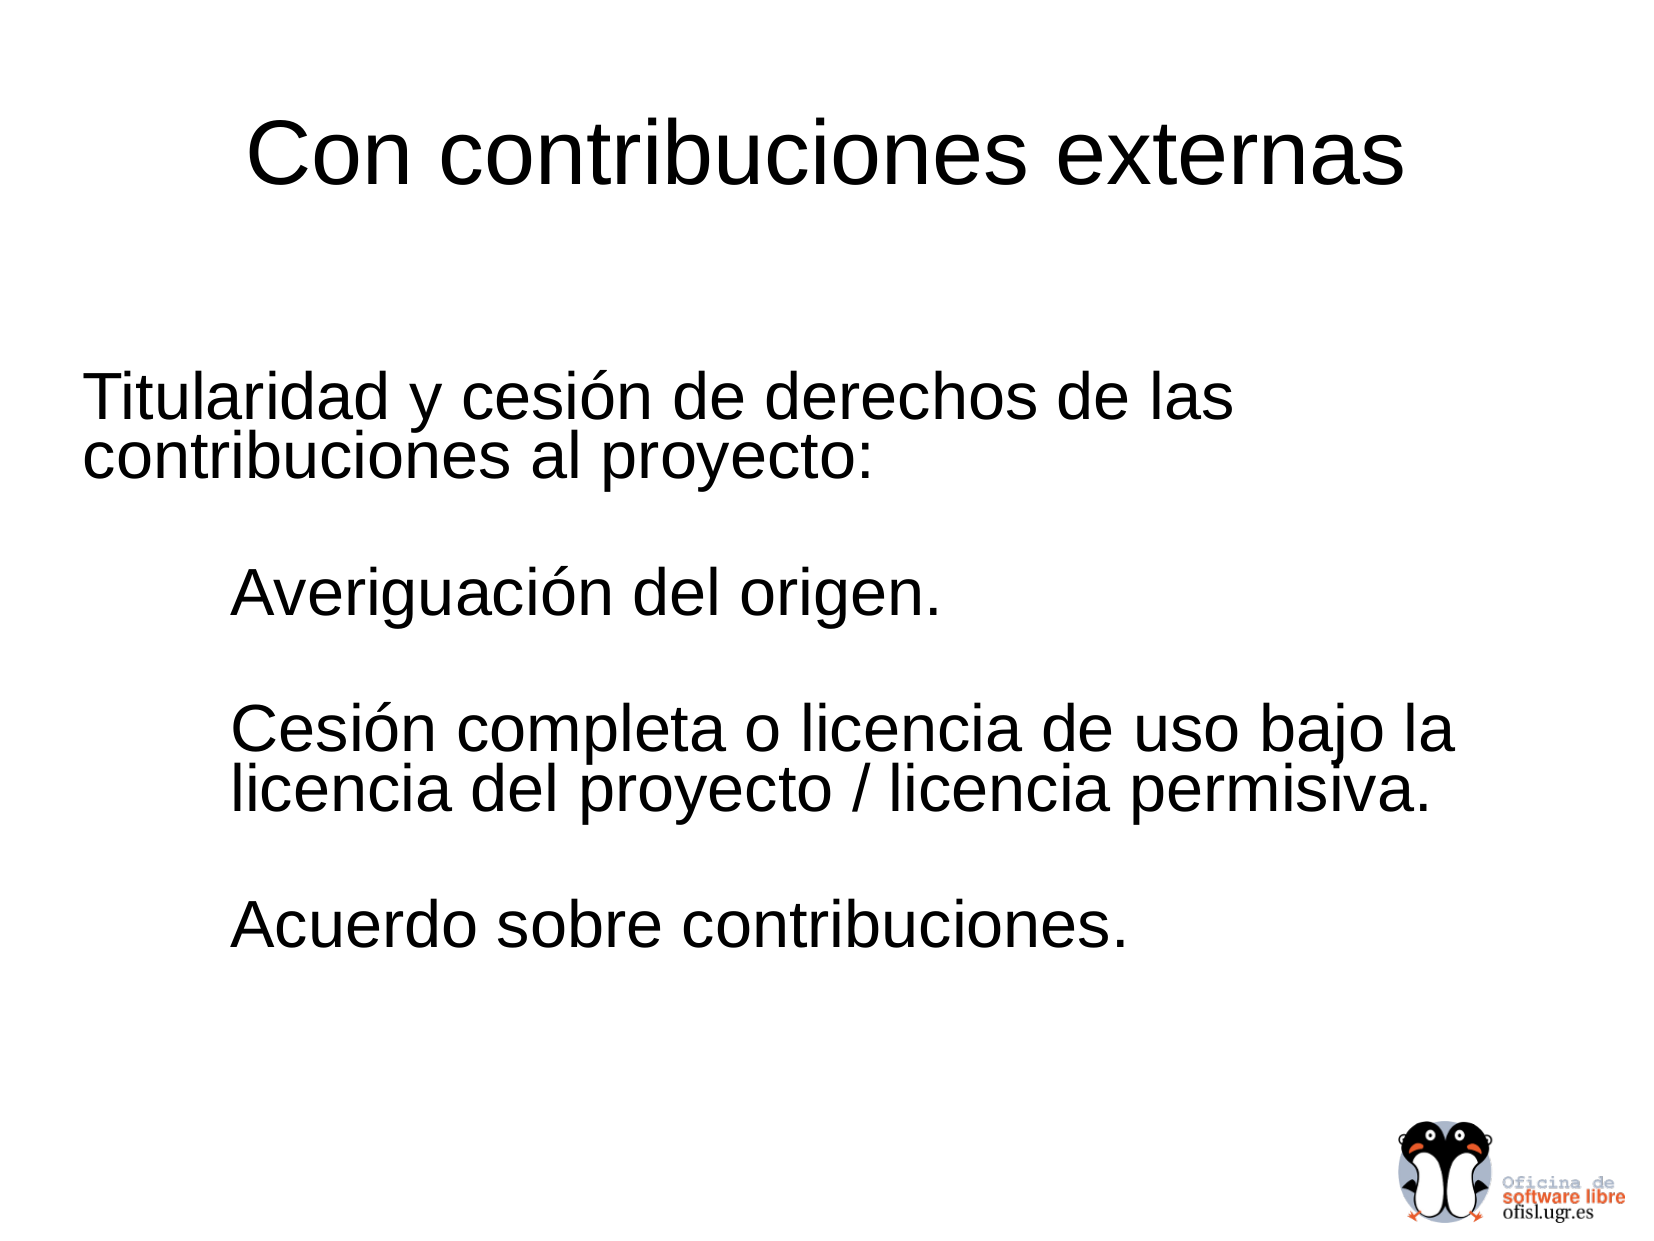

# Con contribuciones externas
Titularidad y cesión de derechos de las contribuciones al proyecto:
		Averiguación del origen.
		Cesión completa o licencia de uso bajo la 				licencia del proyecto / licencia permisiva.
		Acuerdo sobre contribuciones.